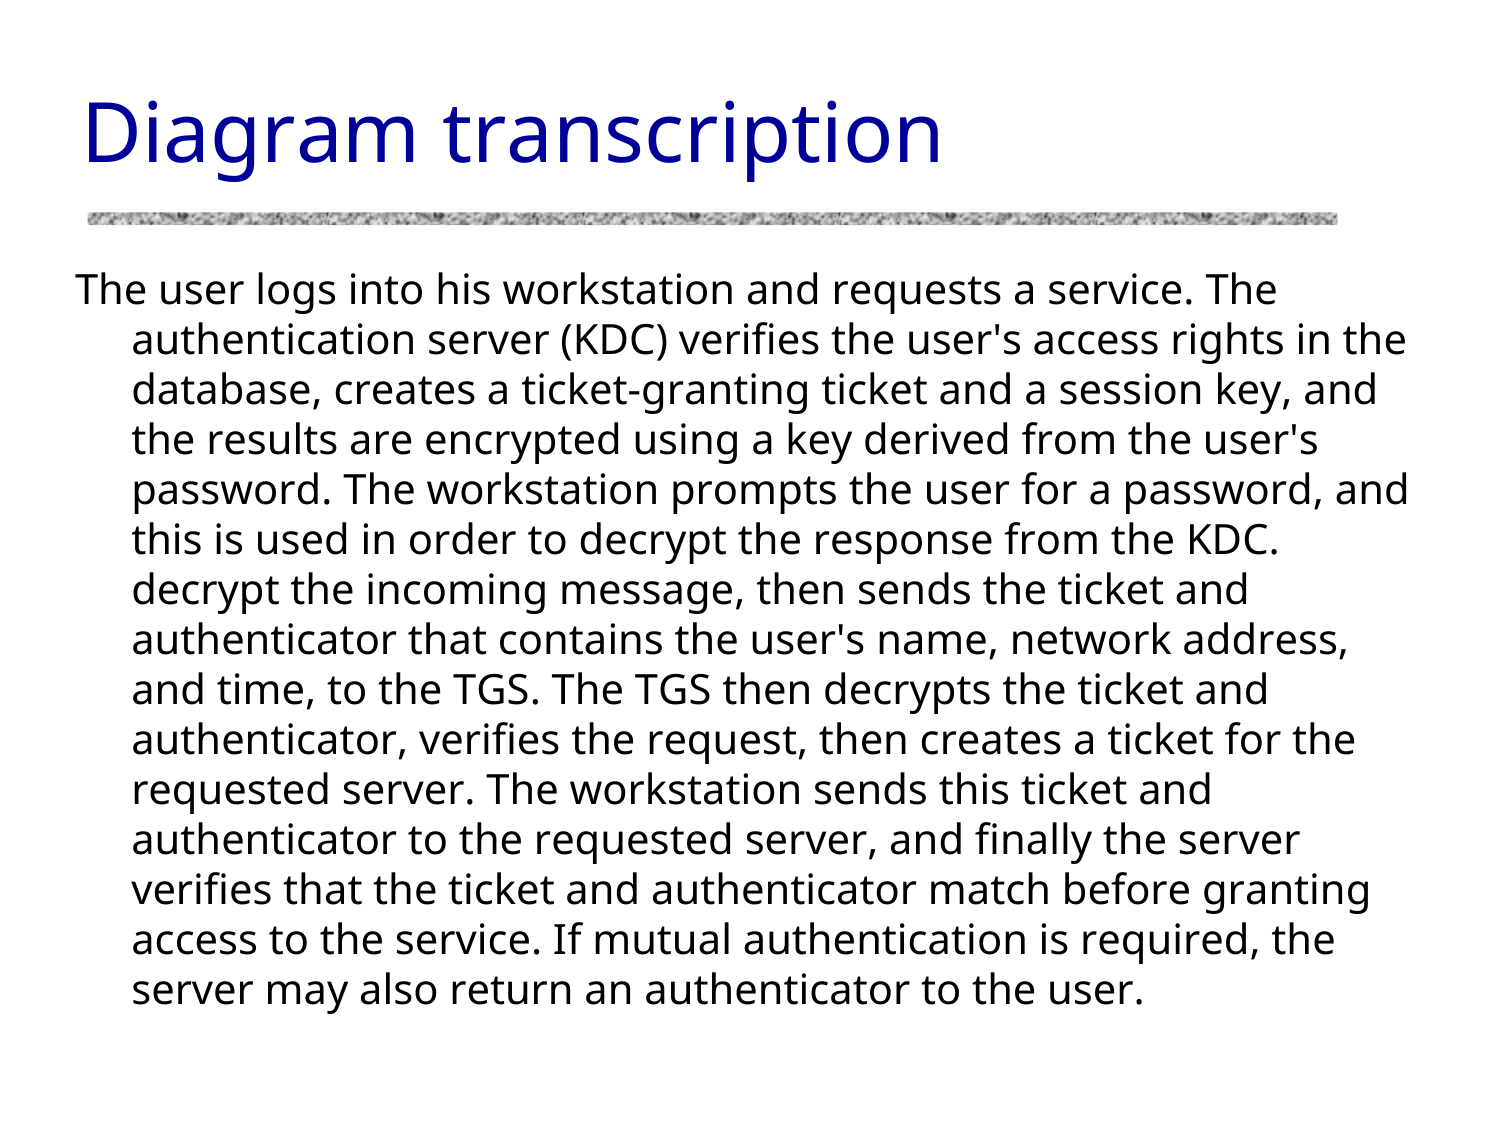

# Diagram transcription
The user logs into his workstation and requests a service. The authentication server (KDC) verifies the user's access rights in the database, creates a ticket-granting ticket and a session key, and the results are encrypted using a key derived from the user's password. The workstation prompts the user for a password, and this is used in order to decrypt the response from the KDC. decrypt the incoming message, then sends the ticket and authenticator that contains the user's name, network address, and time, to the TGS. The TGS then decrypts the ticket and authenticator, verifies the request, then creates a ticket for the requested server. The workstation sends this ticket and authenticator to the requested server, and finally the server verifies that the ticket and authenticator match before granting access to the service. If mutual authentication is required, the server may also return an authenticator to the user.